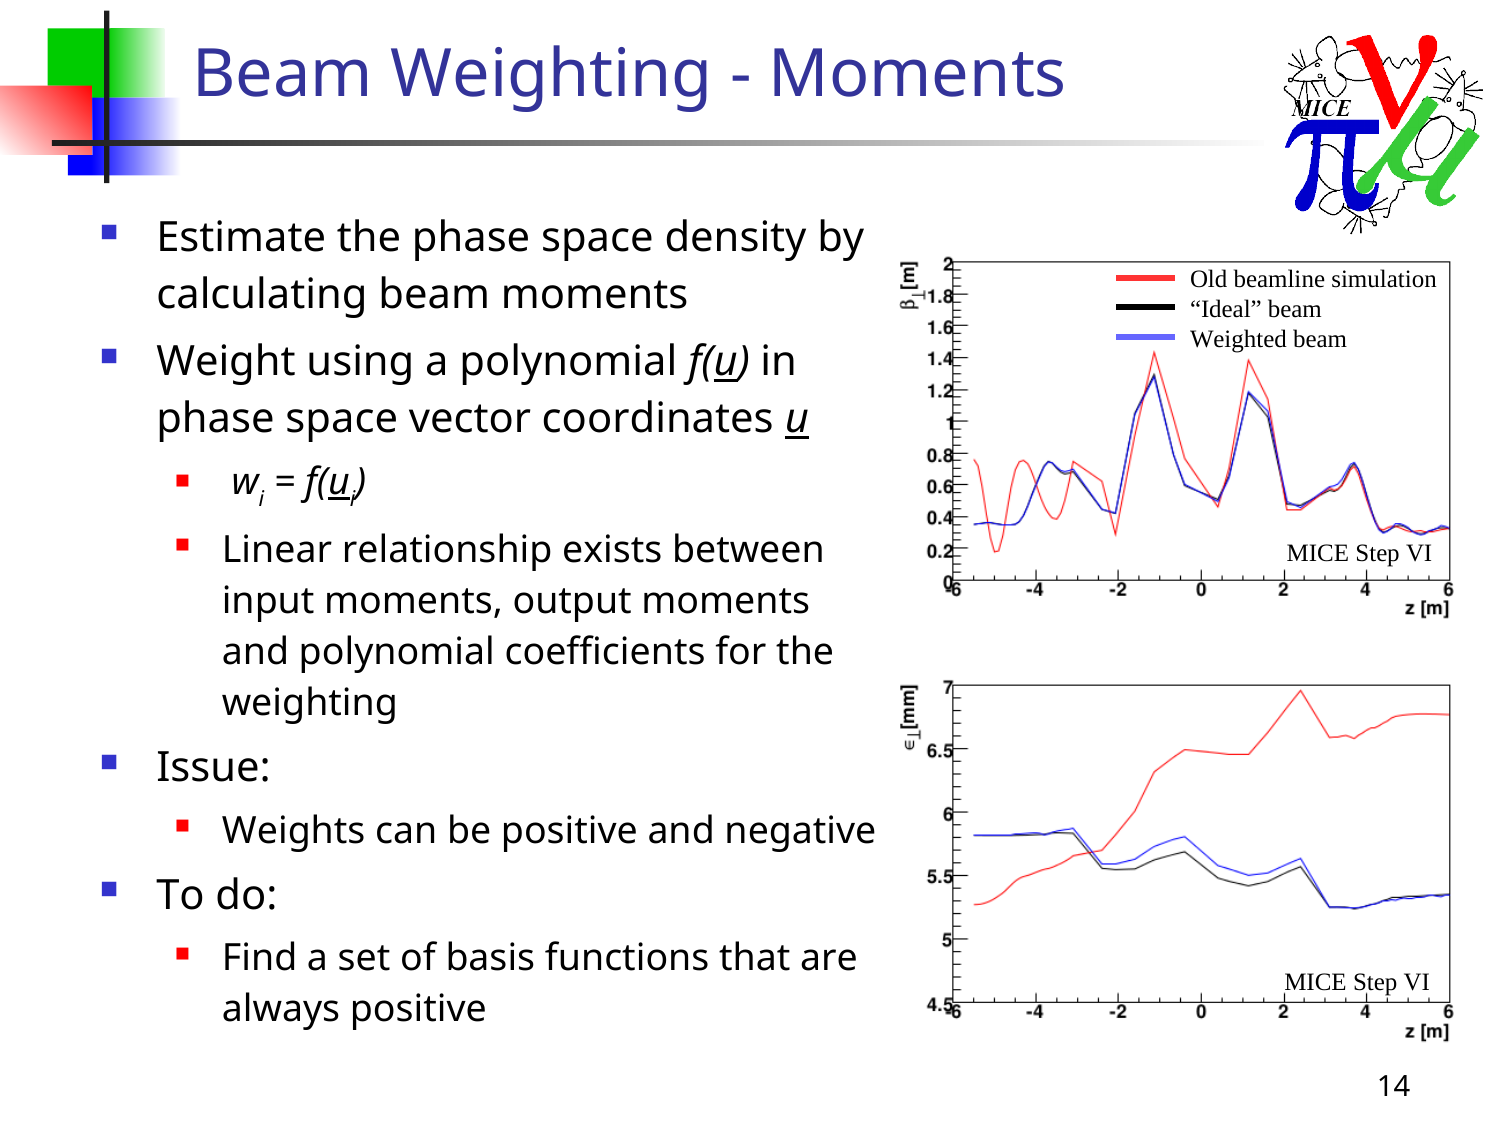

# Beam Weighting - Moments
Estimate the phase space density by calculating beam moments
Weight using a polynomial f(u) in phase space vector coordinates u
 wi = f(ui)
Linear relationship exists between input moments, output moments and polynomial coefficients for the weighting
Issue:
Weights can be positive and negative
To do:
Find a set of basis functions that are always positive
Old beamline simulation
“Ideal” beam
Weighted beam
MICE Step VI
MICE Step VI
14